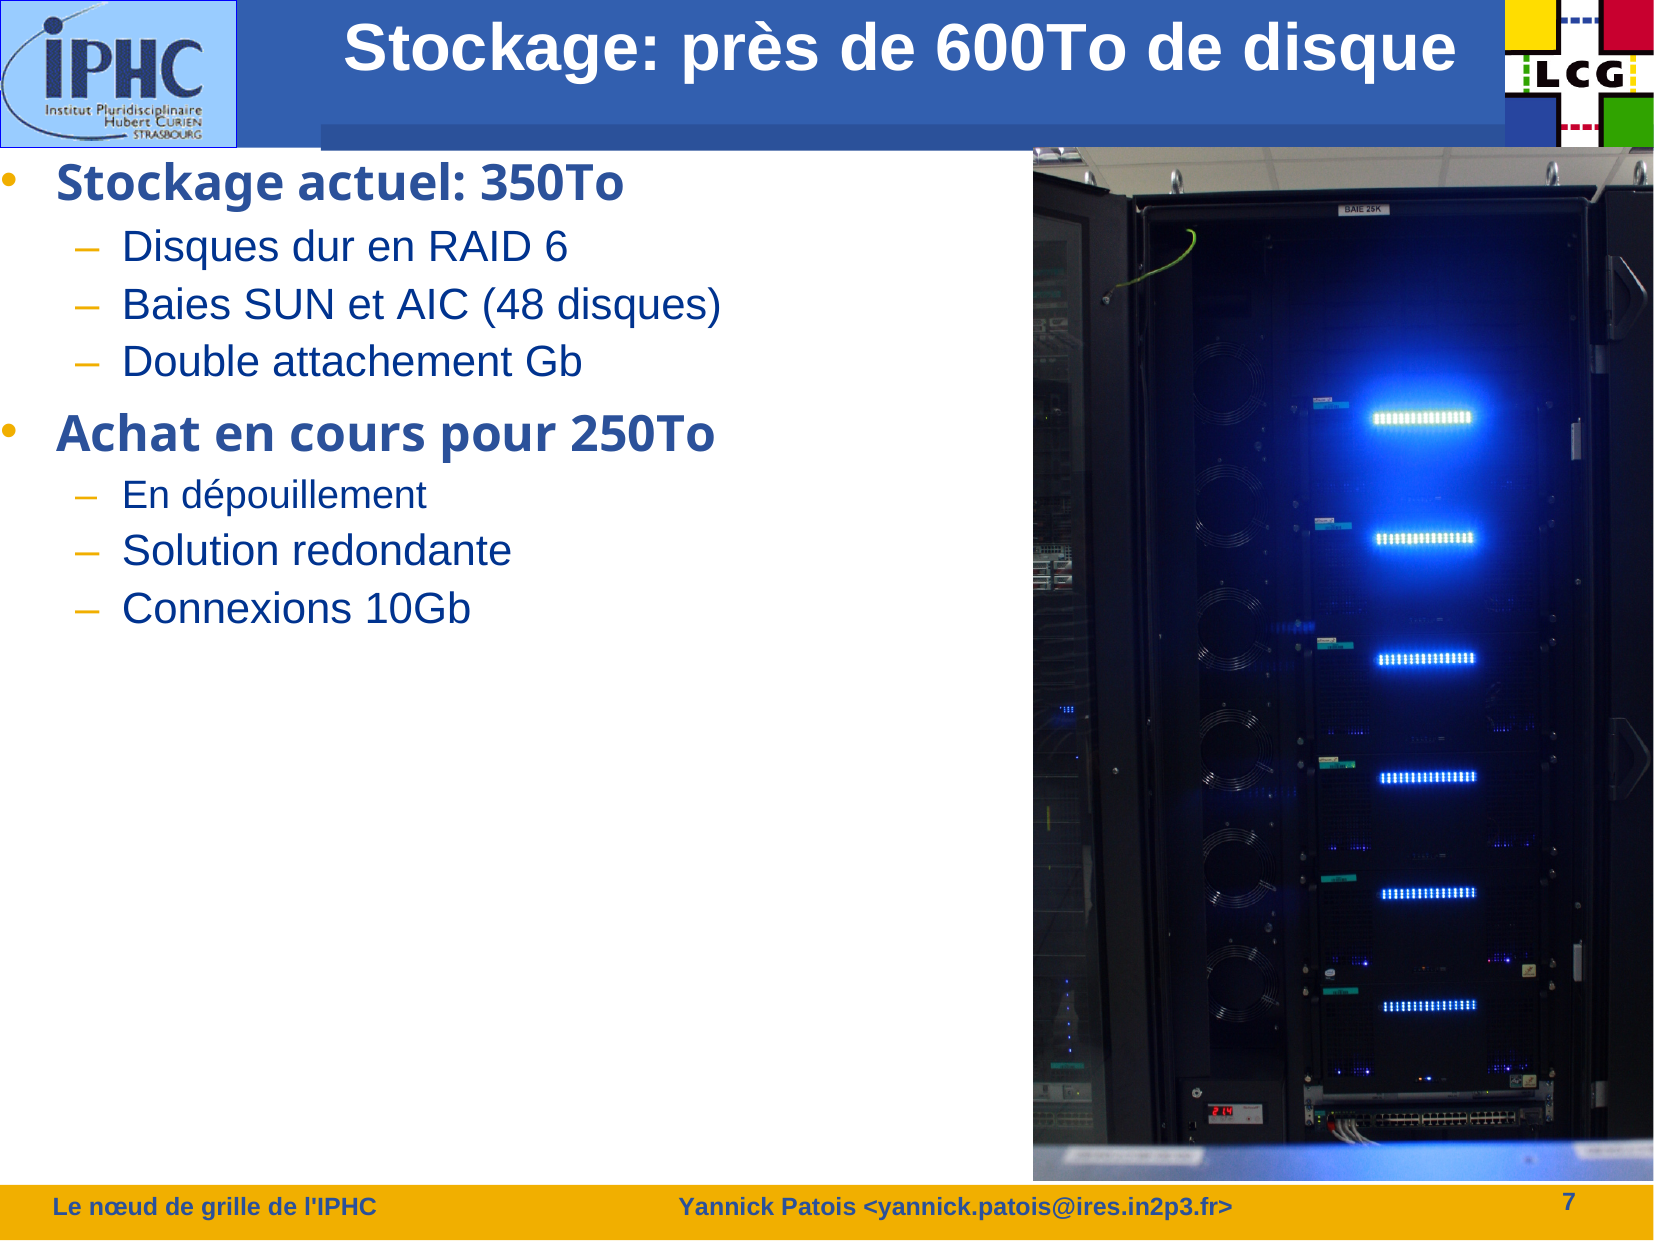

# Stockage: près de 600To de disque
Stockage actuel: 350To
Disques dur en RAID 6
Baies SUN et AIC (48 disques)
Double attachement Gb
Achat en cours pour 250To
En dépouillement
Solution redondante
Connexions 10Gb